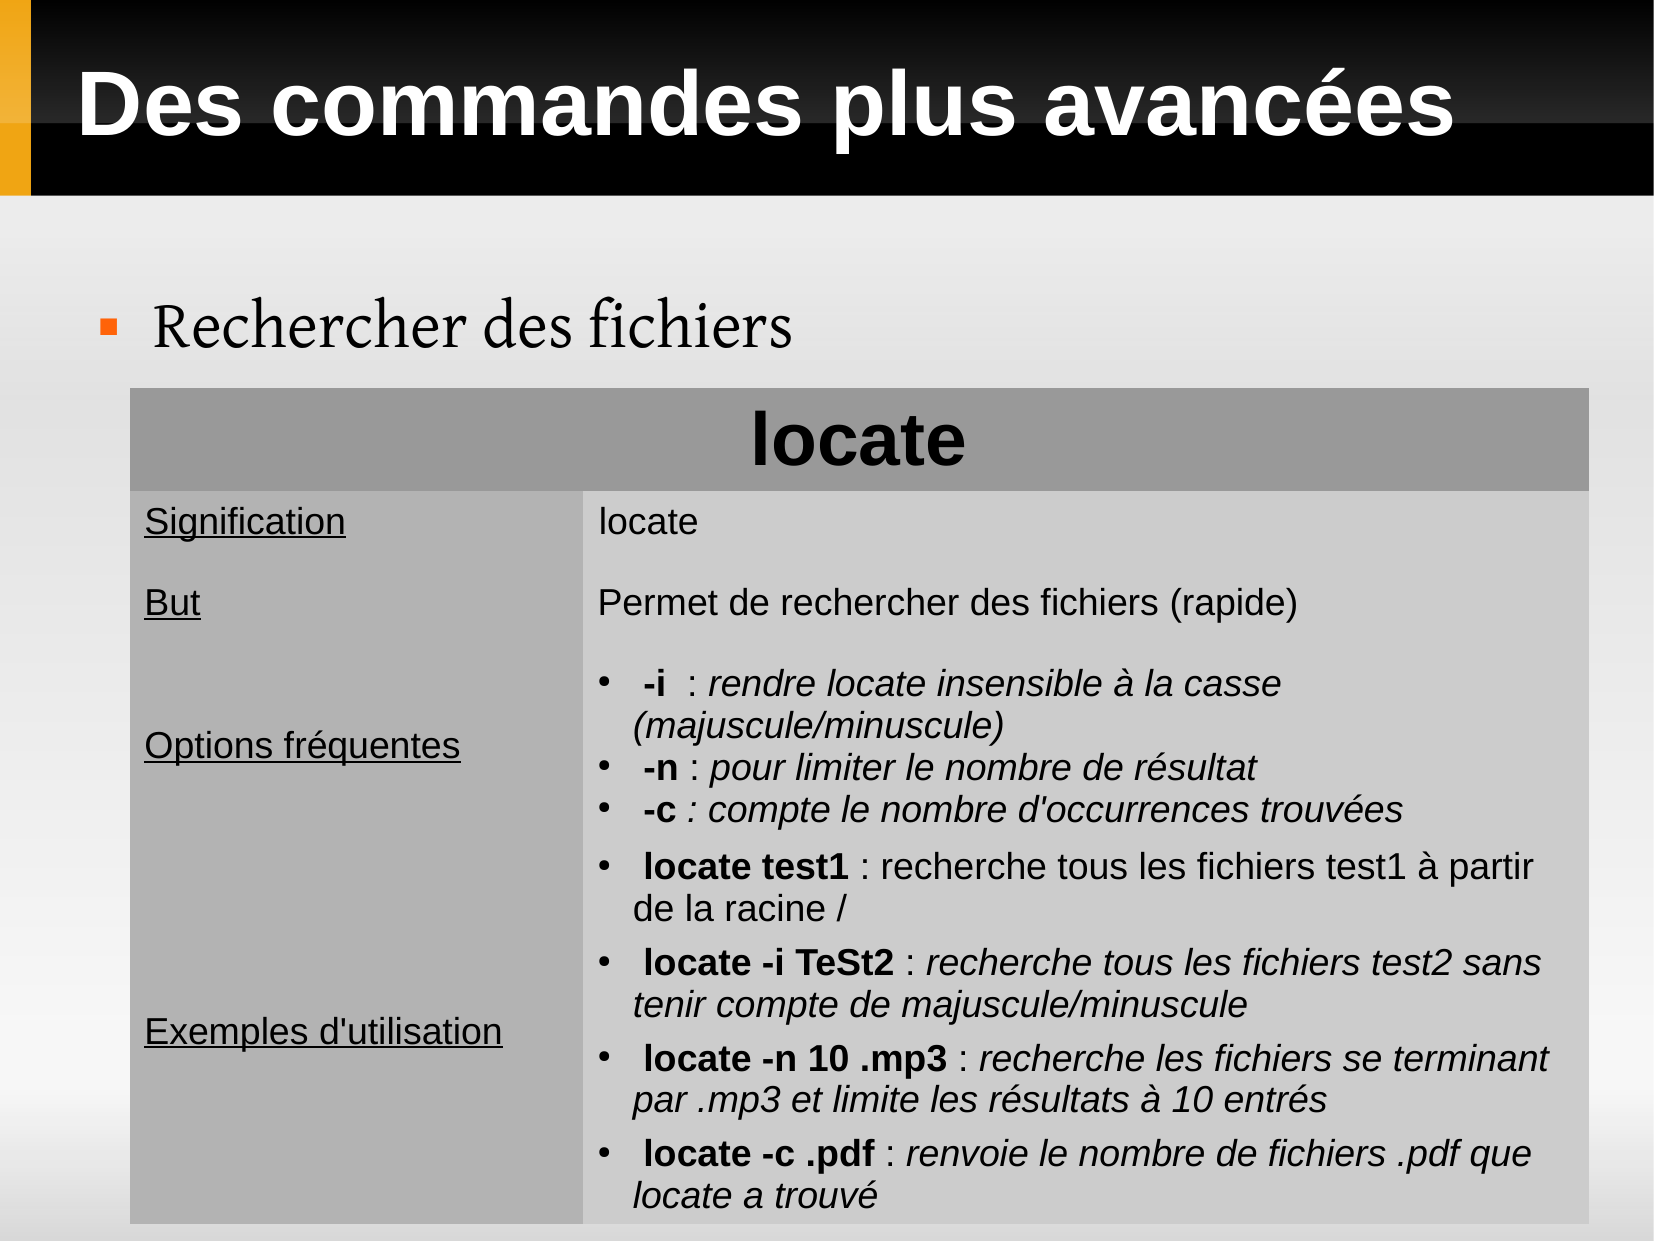

# Des commandes plus avancées
Rechercher des fichiers
| locate | |
| --- | --- |
| Signification | locate |
| But | Permet de rechercher des fichiers (rapide) |
| Options fréquentes | -i : rendre locate insensible à la casse (majuscule/minuscule) -n : pour limiter le nombre de résultat -c : compte le nombre d'occurrences trouvées |
| Exemples d'utilisation | locate test1 : recherche tous les fichiers test1 à partir de la racine / locate -i TeSt2 : recherche tous les fichiers test2 sans tenir compte de majuscule/minuscule locate -n 10 .mp3 : recherche les fichiers se terminant par .mp3 et limite les résultats à 10 entrés locate -c .pdf : renvoie le nombre de fichiers .pdf que locate a trouvé |